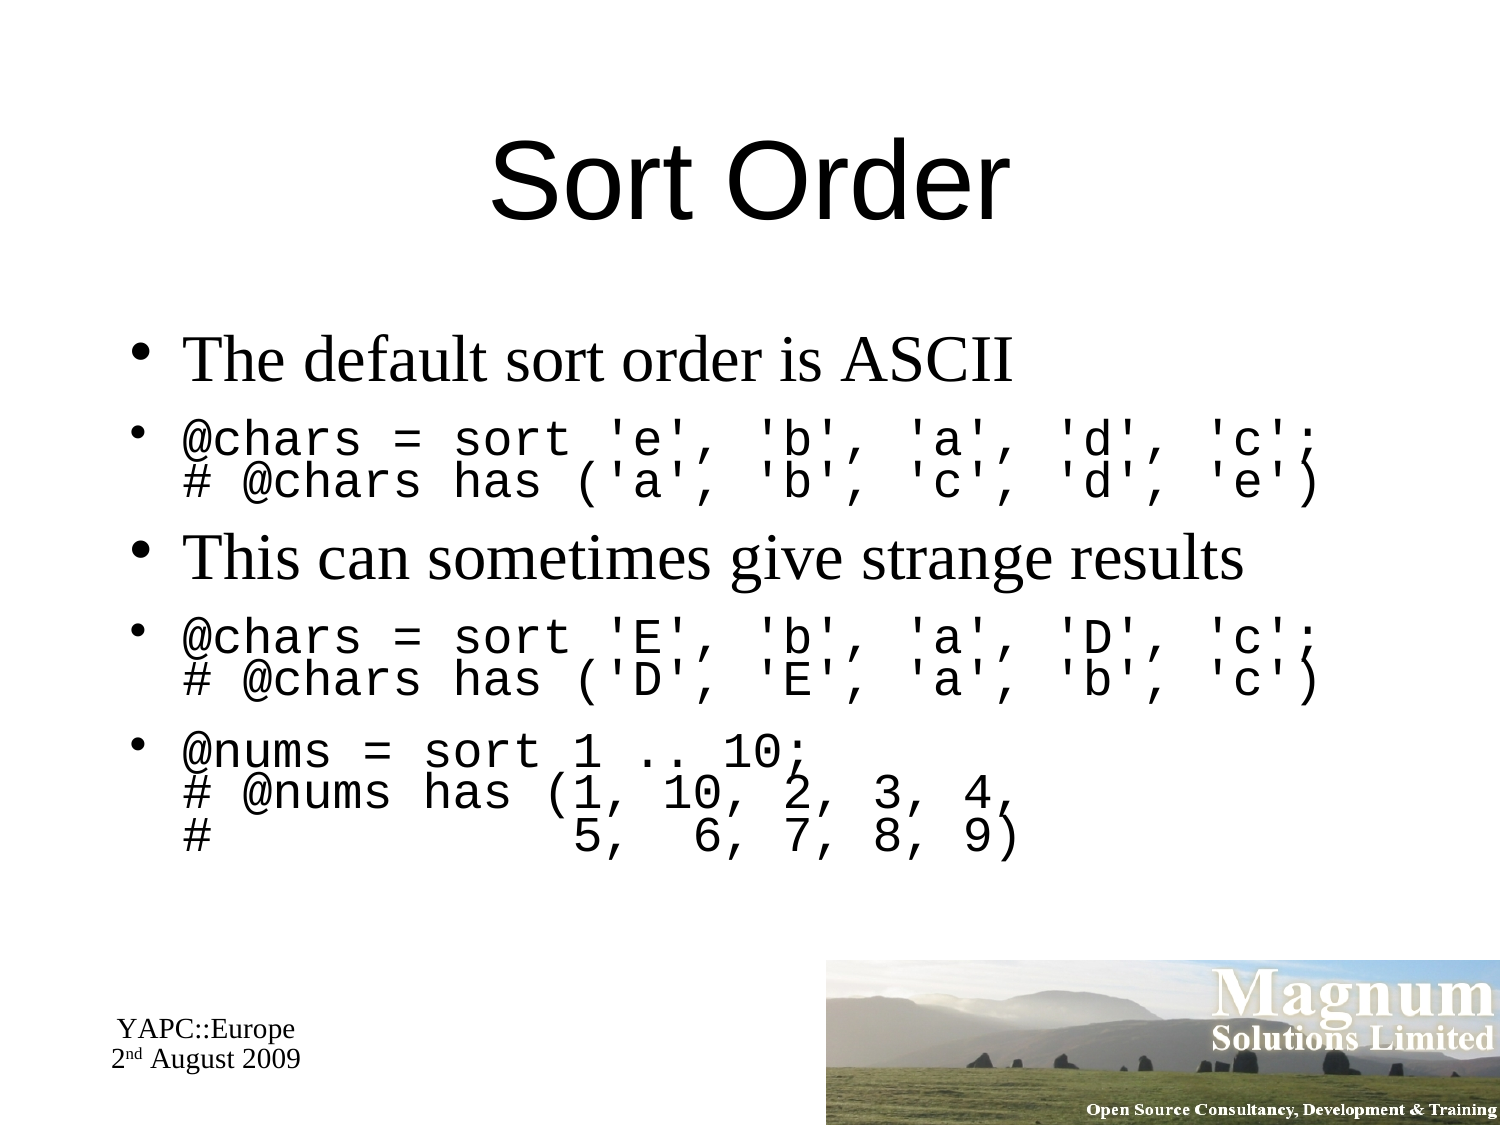

# Sort Order
The default sort order is ASCII
@chars = sort 'e', 'b', 'a', 'd', 'c';
# @chars has ('a', 'b', 'c', 'd', 'e')
This can sometimes give strange results
@chars = sort 'E', 'b', 'a', 'D', 'c';
# @chars has ('D', 'E', 'a', 'b', 'c')
@nums = sort 1 .. 10;
# @nums has (1, 10, 2, 3, 4,
# 5, 6, 7, 8, 9)
46